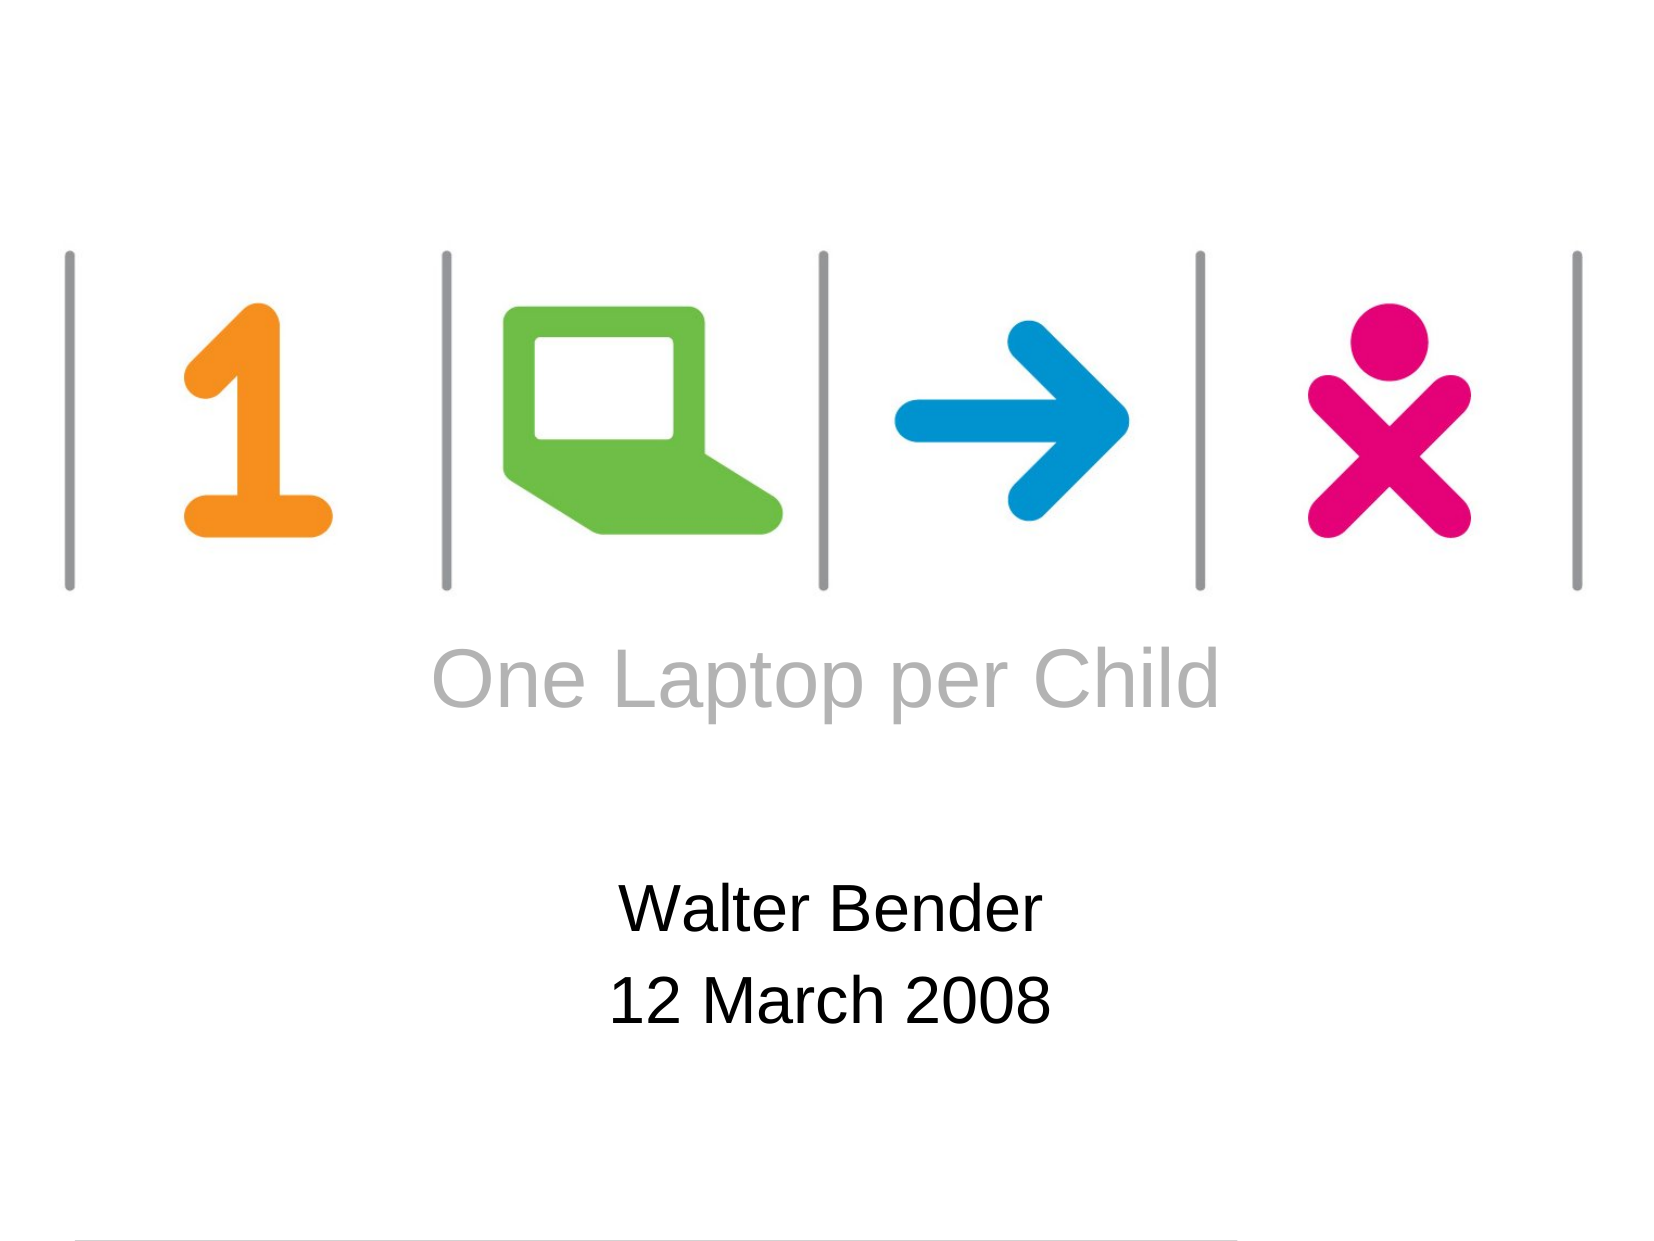

One Laptop per Child
# Walter Bender
12 March 2008